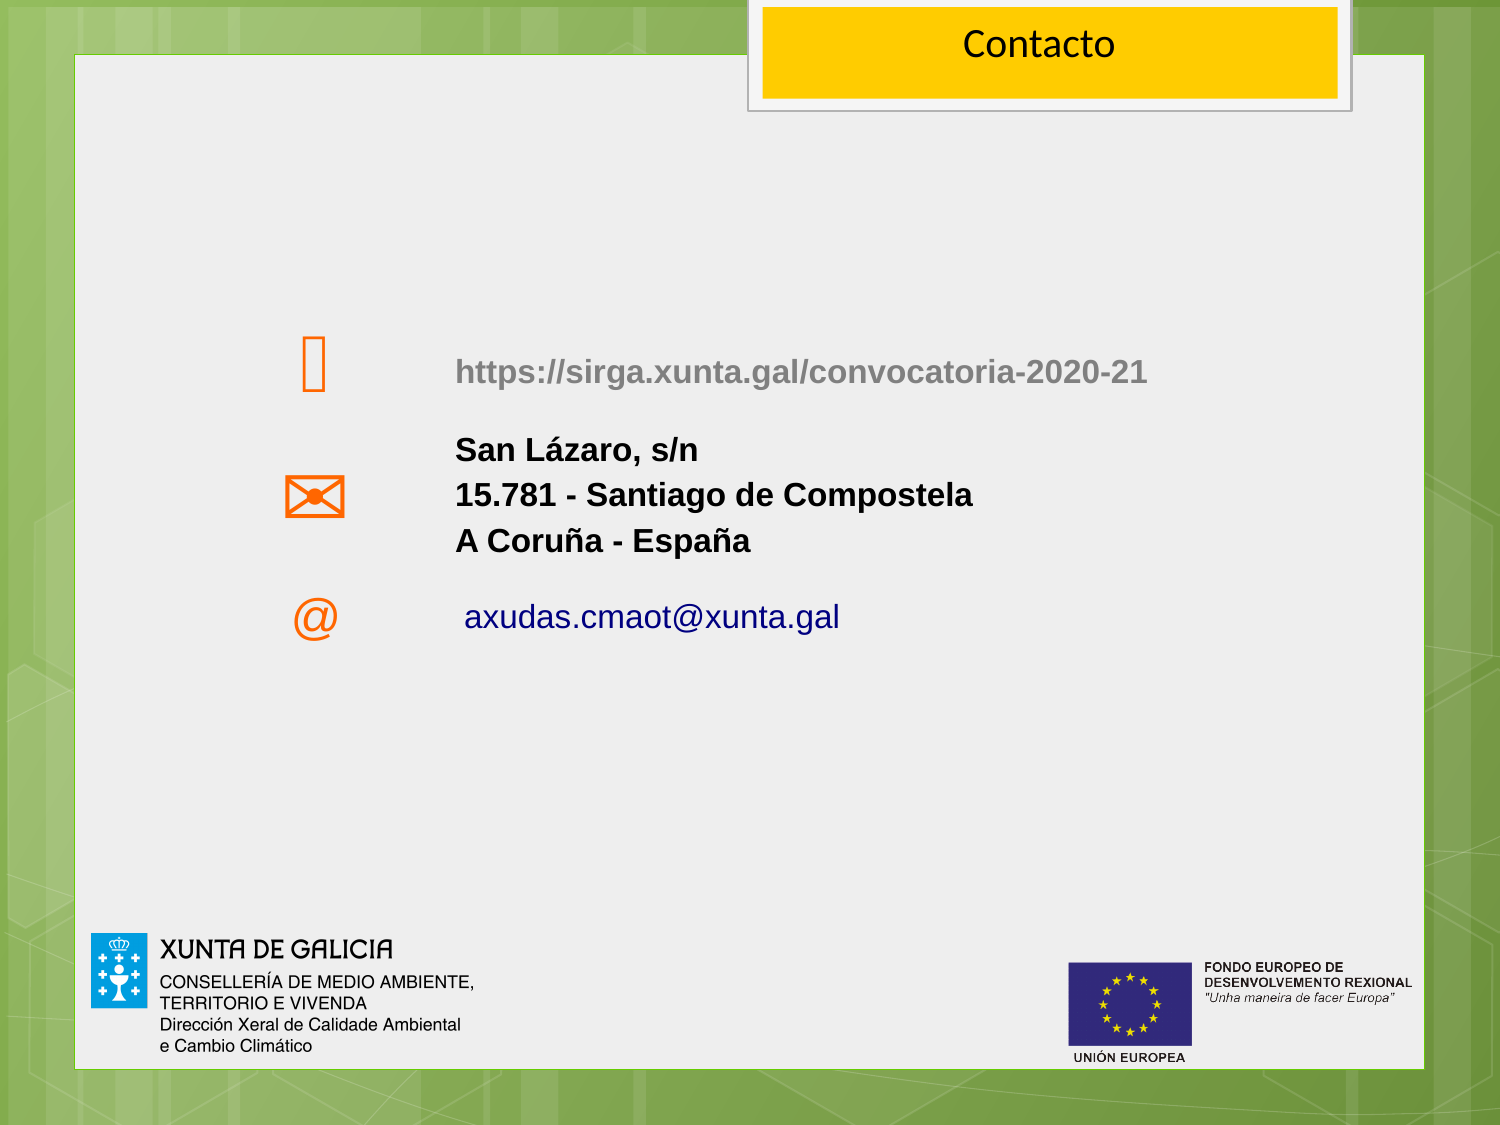

Contacto
| | https://sirga.xunta.gal/convocatoria-2020-21 |
| --- | --- |
| | San Lázaro, s/n 15.781 - Santiago de Compostela A Coruña - España |
| @ | axudas.cmaot@xunta.gal |